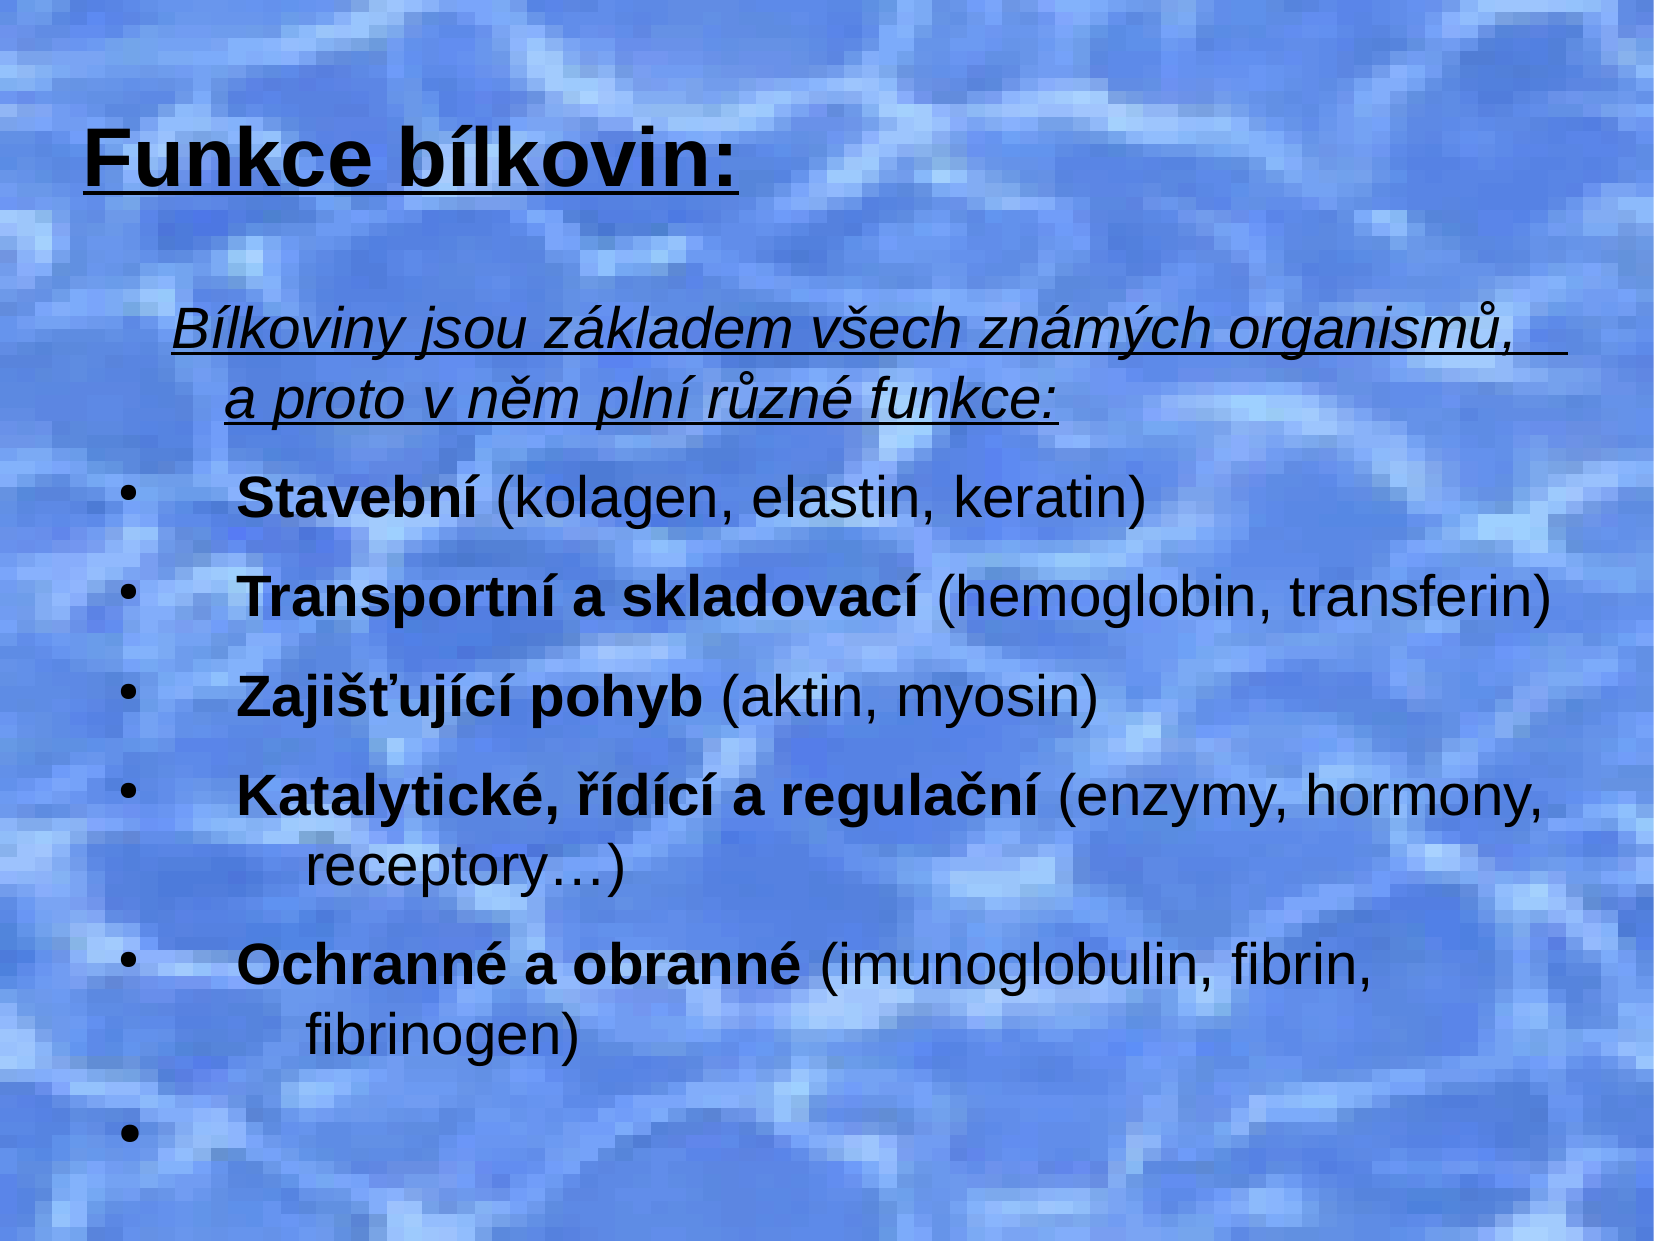

# Funkce bílkovin:
Bílkoviny jsou základem všech známých organismů, a proto v něm plní různé funkce:
 Stavební (kolagen, elastin, keratin)
 Transportní a skladovací (hemoglobin, transferin)
 Zajišťující pohyb (aktin, myosin)
 Katalytické, řídící a regulační (enzymy, hormony, receptory…)
 Ochranné a obranné (imunoglobulin, fibrin, fibrinogen)